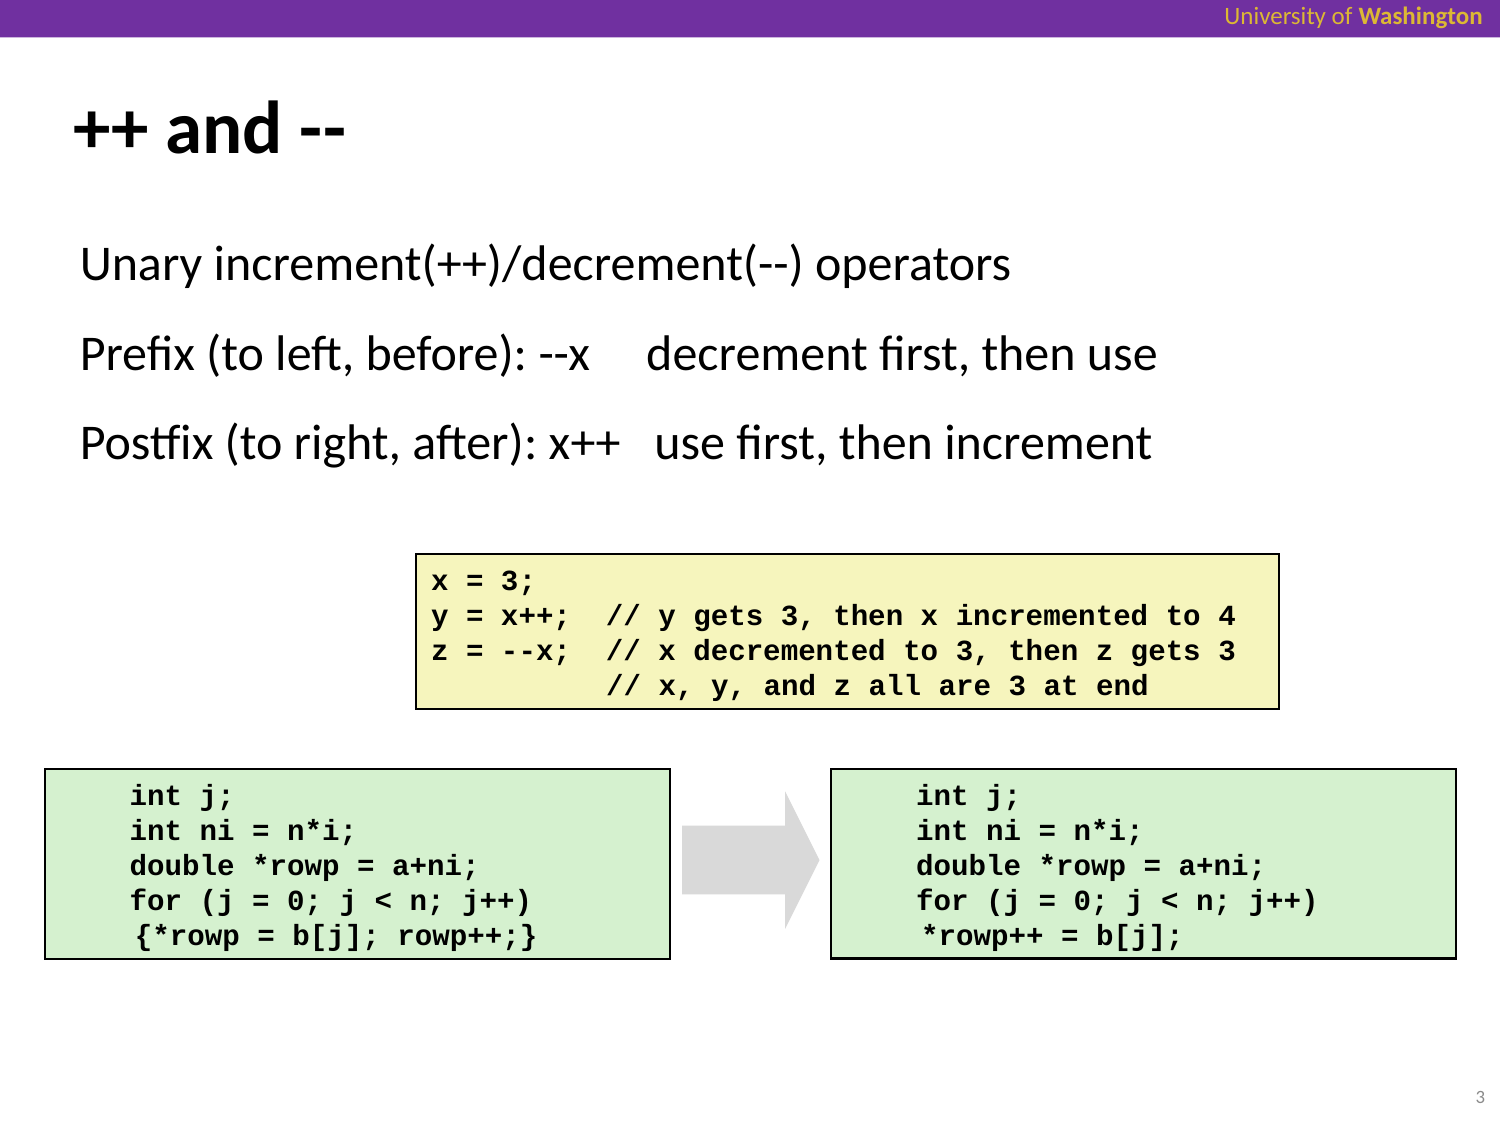

# ++ and --
Unary increment(++)/decrement(--) operators
Prefix (to left, before): --x decrement first, then use
Postfix (to right, after): x++ use first, then increment
x = 3;
y = x++; // y gets 3, then x incremented to 4
z = --x; // x decremented to 3, then z gets 3
 // x, y, and z all are 3 at end
 int j;
 int ni = n*i;
 double *rowp = a+ni;
 for (j = 0; j < n; j++)
	*rowp++ = b[j];
 int j;
 int ni = n*i;
 double *rowp = a+ni;
 for (j = 0; j < n; j++)
	{*rowp = b[j]; rowp++;}